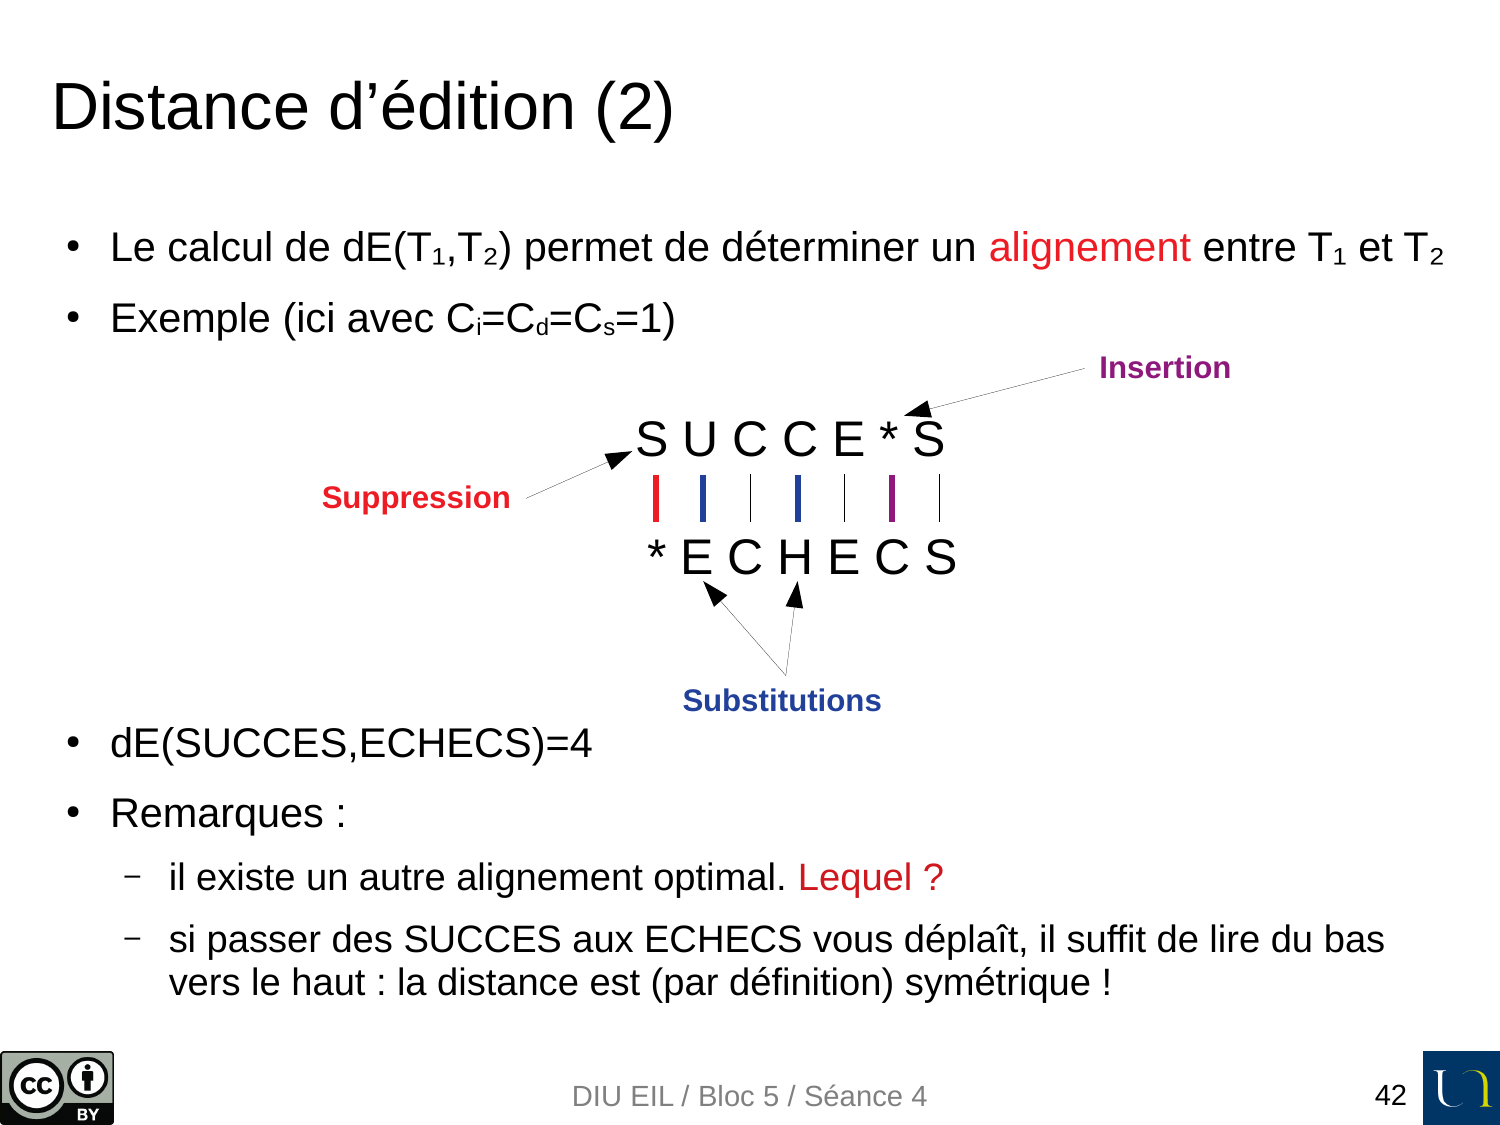

# Distance d’édition (2)
Le calcul de dE(T₁,T₂) permet de déterminer un alignement entre T₁ et T₂
Exemple (ici avec Ci=Cd=Cs=1)
dE(SUCCES,ECHECS)=4
Remarques :
il existe un autre alignement optimal. Lequel ?
si passer des SUCCES aux ECHECS vous déplaît, il suffit de lire du bas vers le haut : la distance est (par définition) symétrique !
Insertion
S U C C E * S
Suppression
* E C H E C S
Substitutions
42